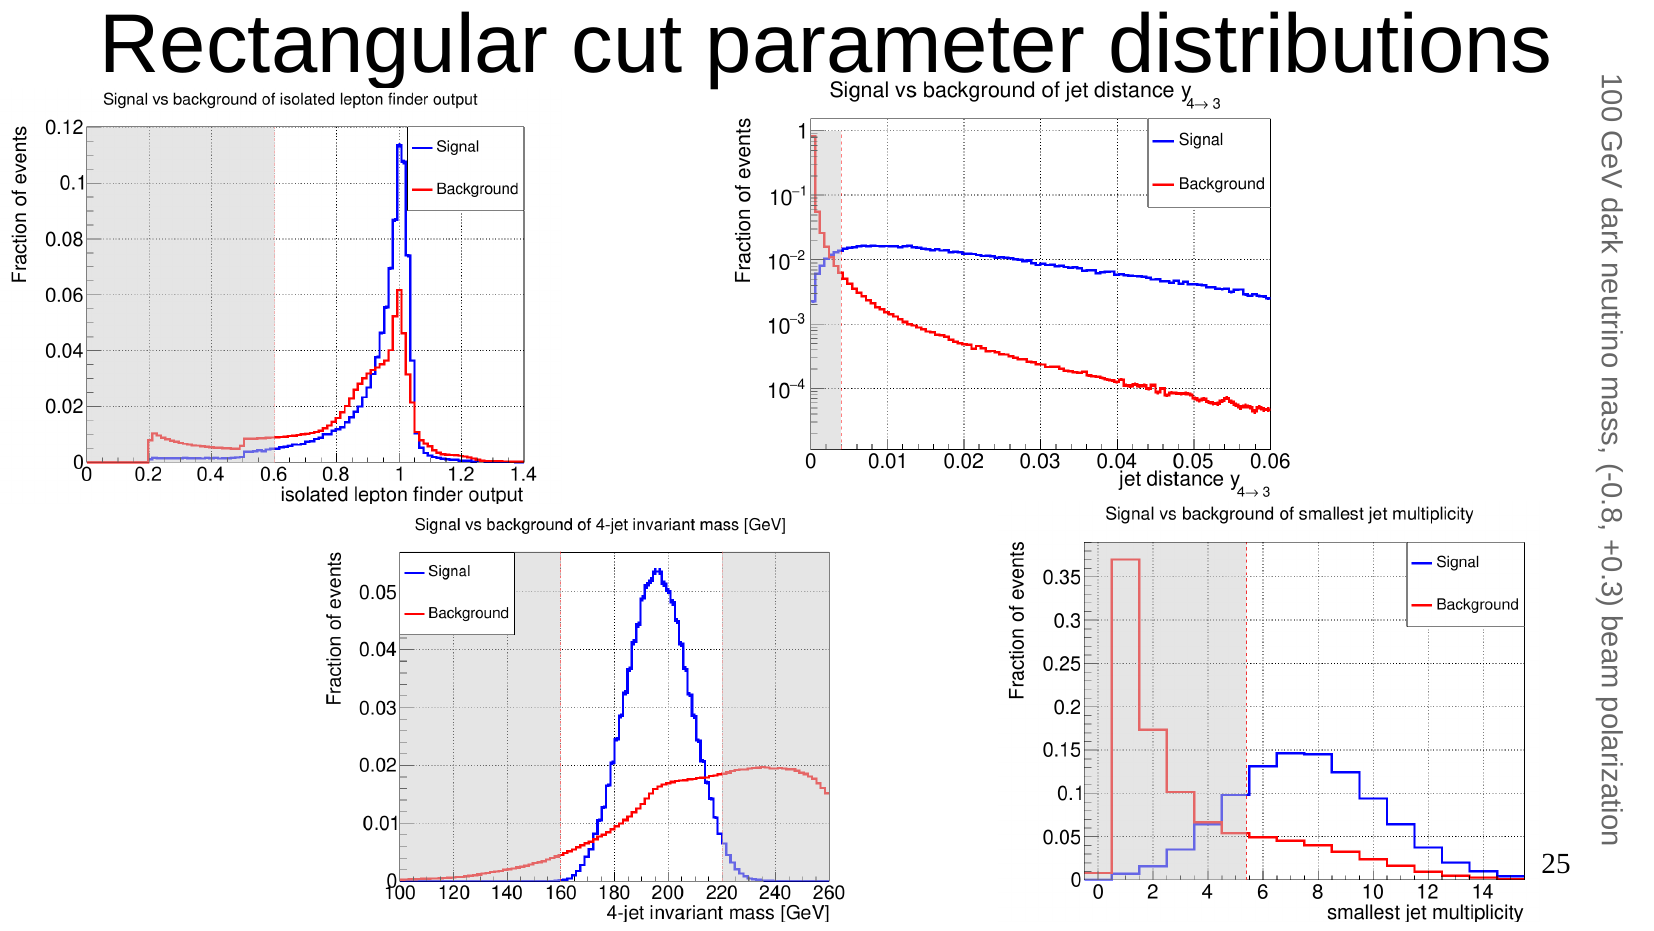

# Rectangular cut parameter distributions
100 GeV dark neutrino mass, (-0.8, +0.3) beam polarization
25